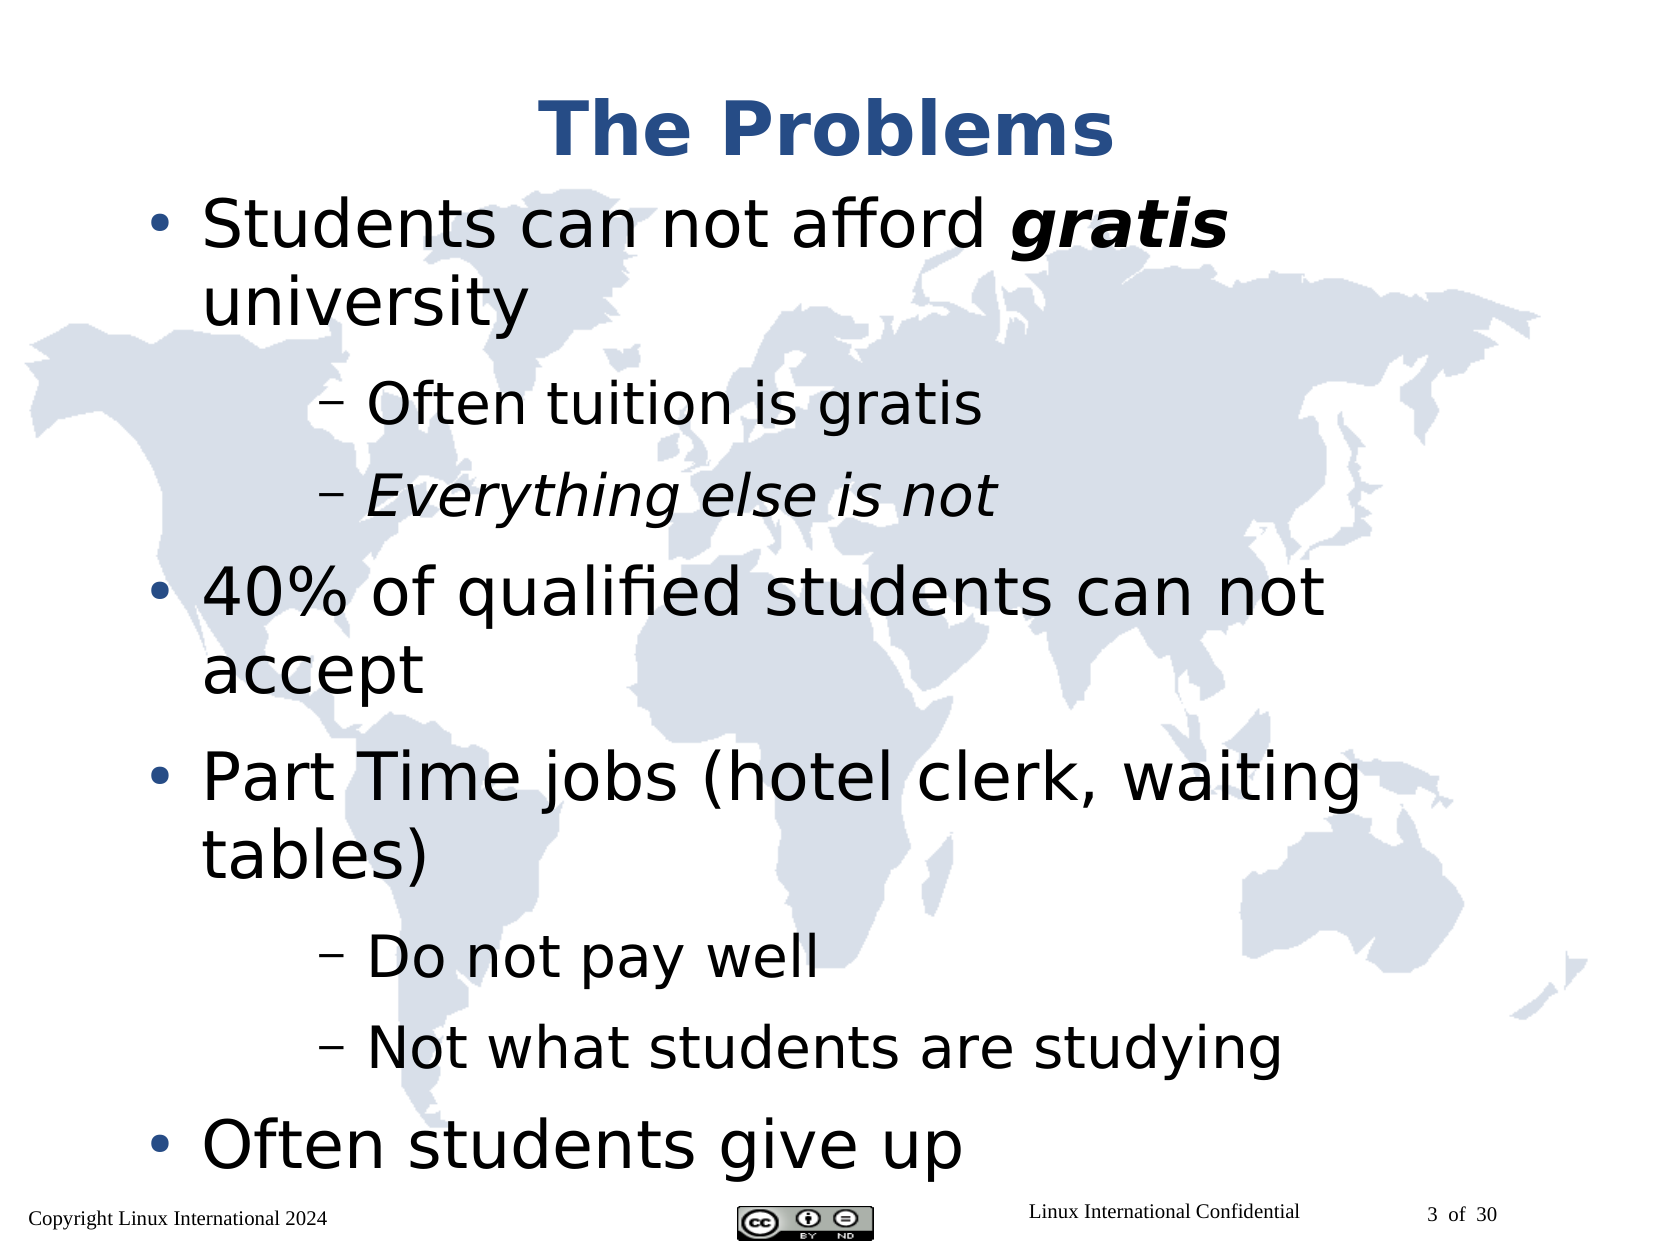

# The Problems
Students can not afford gratis university
Often tuition is gratis
Everything else is not
40% of qualified students can not accept
Part Time jobs (hotel clerk, waiting tables)
Do not pay well
Not what students are studying
Often students give up